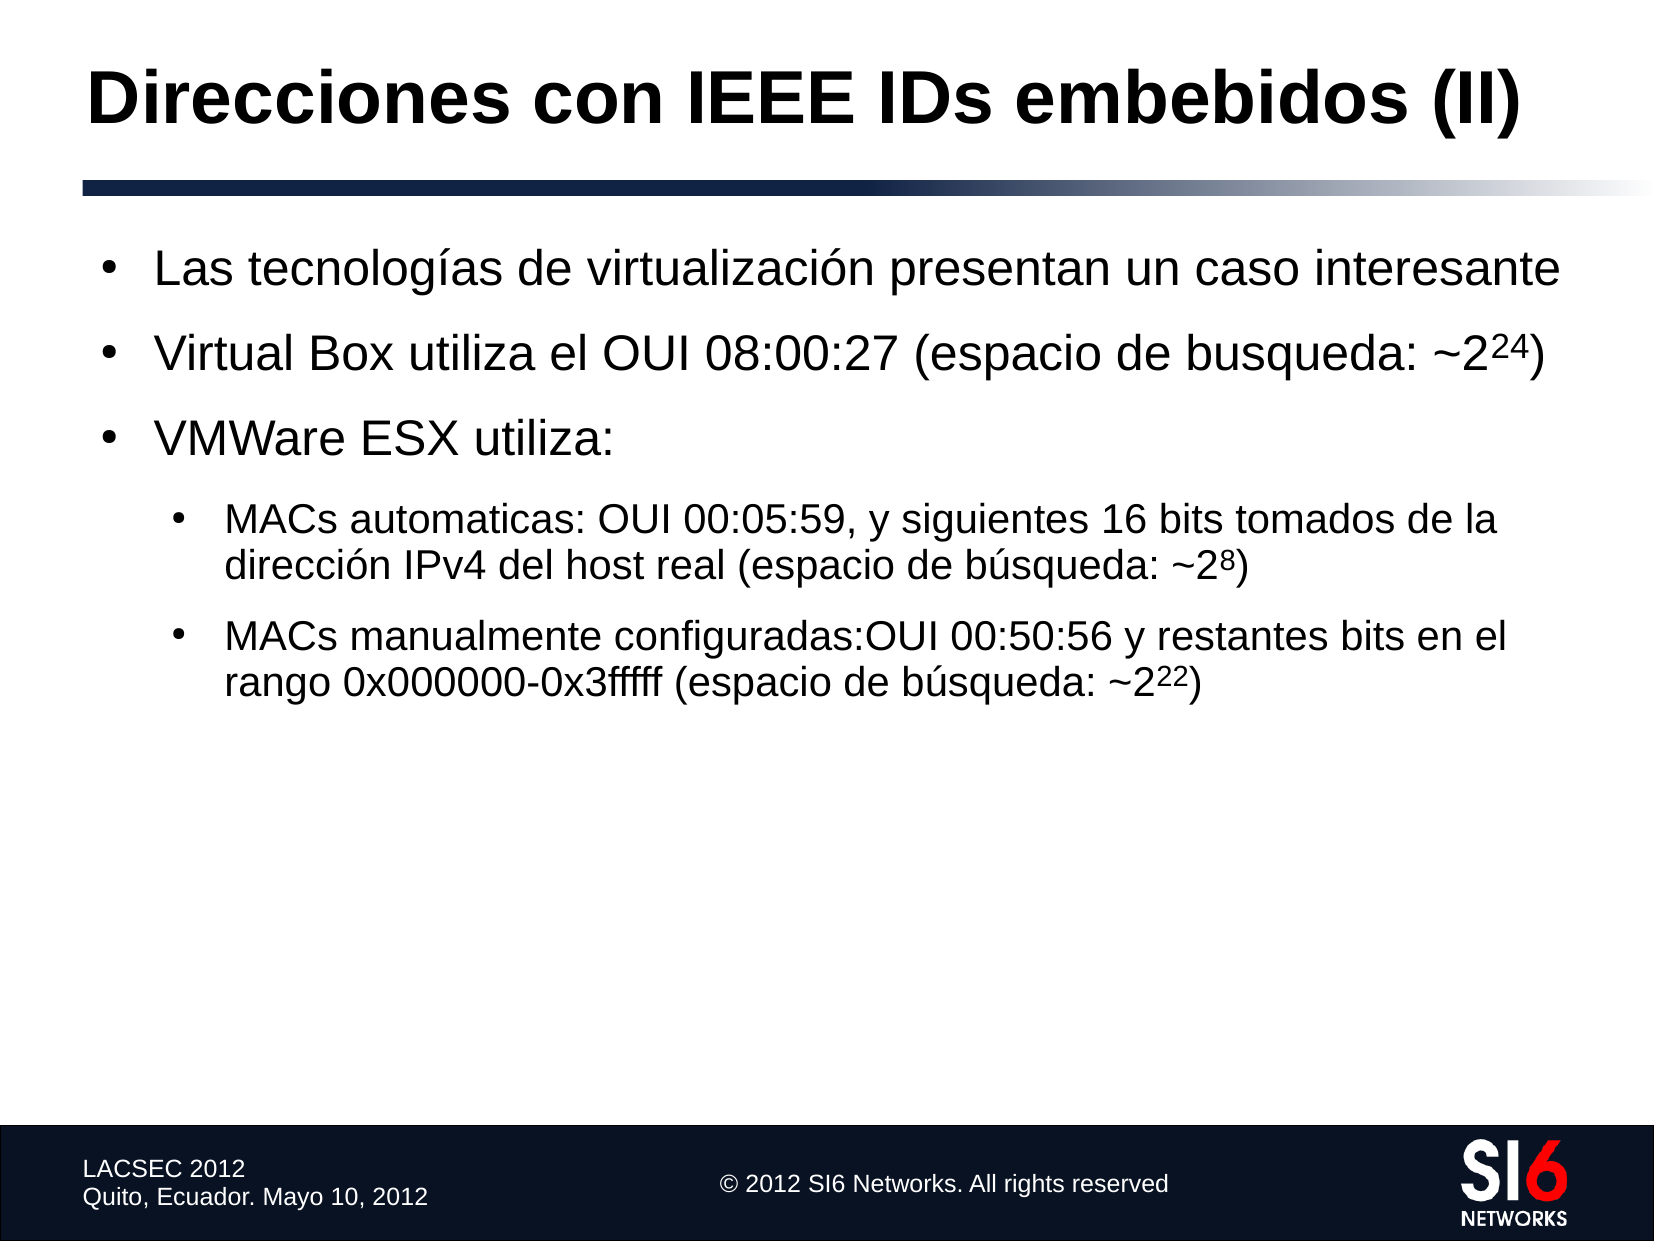

# Direcciones con IEEE IDs embebidos (II)
Las tecnologías de virtualización presentan un caso interesante
Virtual Box utiliza el OUI 08:00:27 (espacio de busqueda: ~224)
VMWare ESX utiliza:
MACs automaticas: OUI 00:05:59, y siguientes 16 bits tomados de la dirección IPv4 del host real (espacio de búsqueda: ~28)
MACs manualmente configuradas:OUI 00:50:56 y restantes bits en el rango 0x000000-0x3fffff (espacio de búsqueda: ~222)